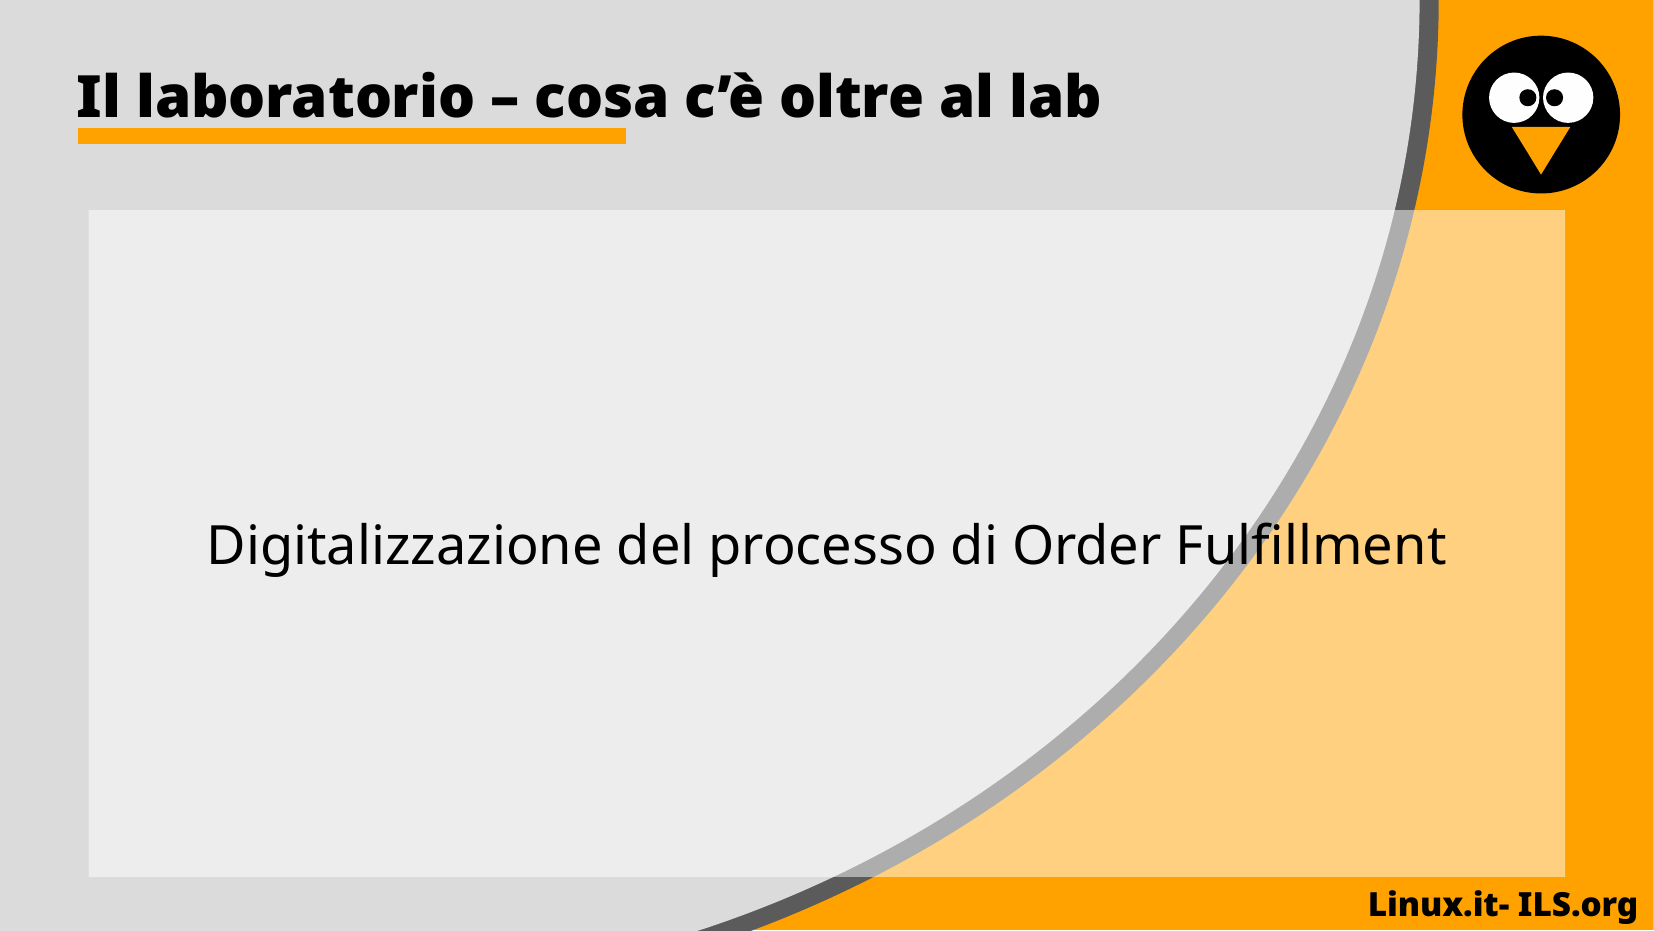

# Il laboratorio – cosa c’è oltre al lab
Digitalizzazione del processo di Order Fulfillment
Linux.it- ILS.org